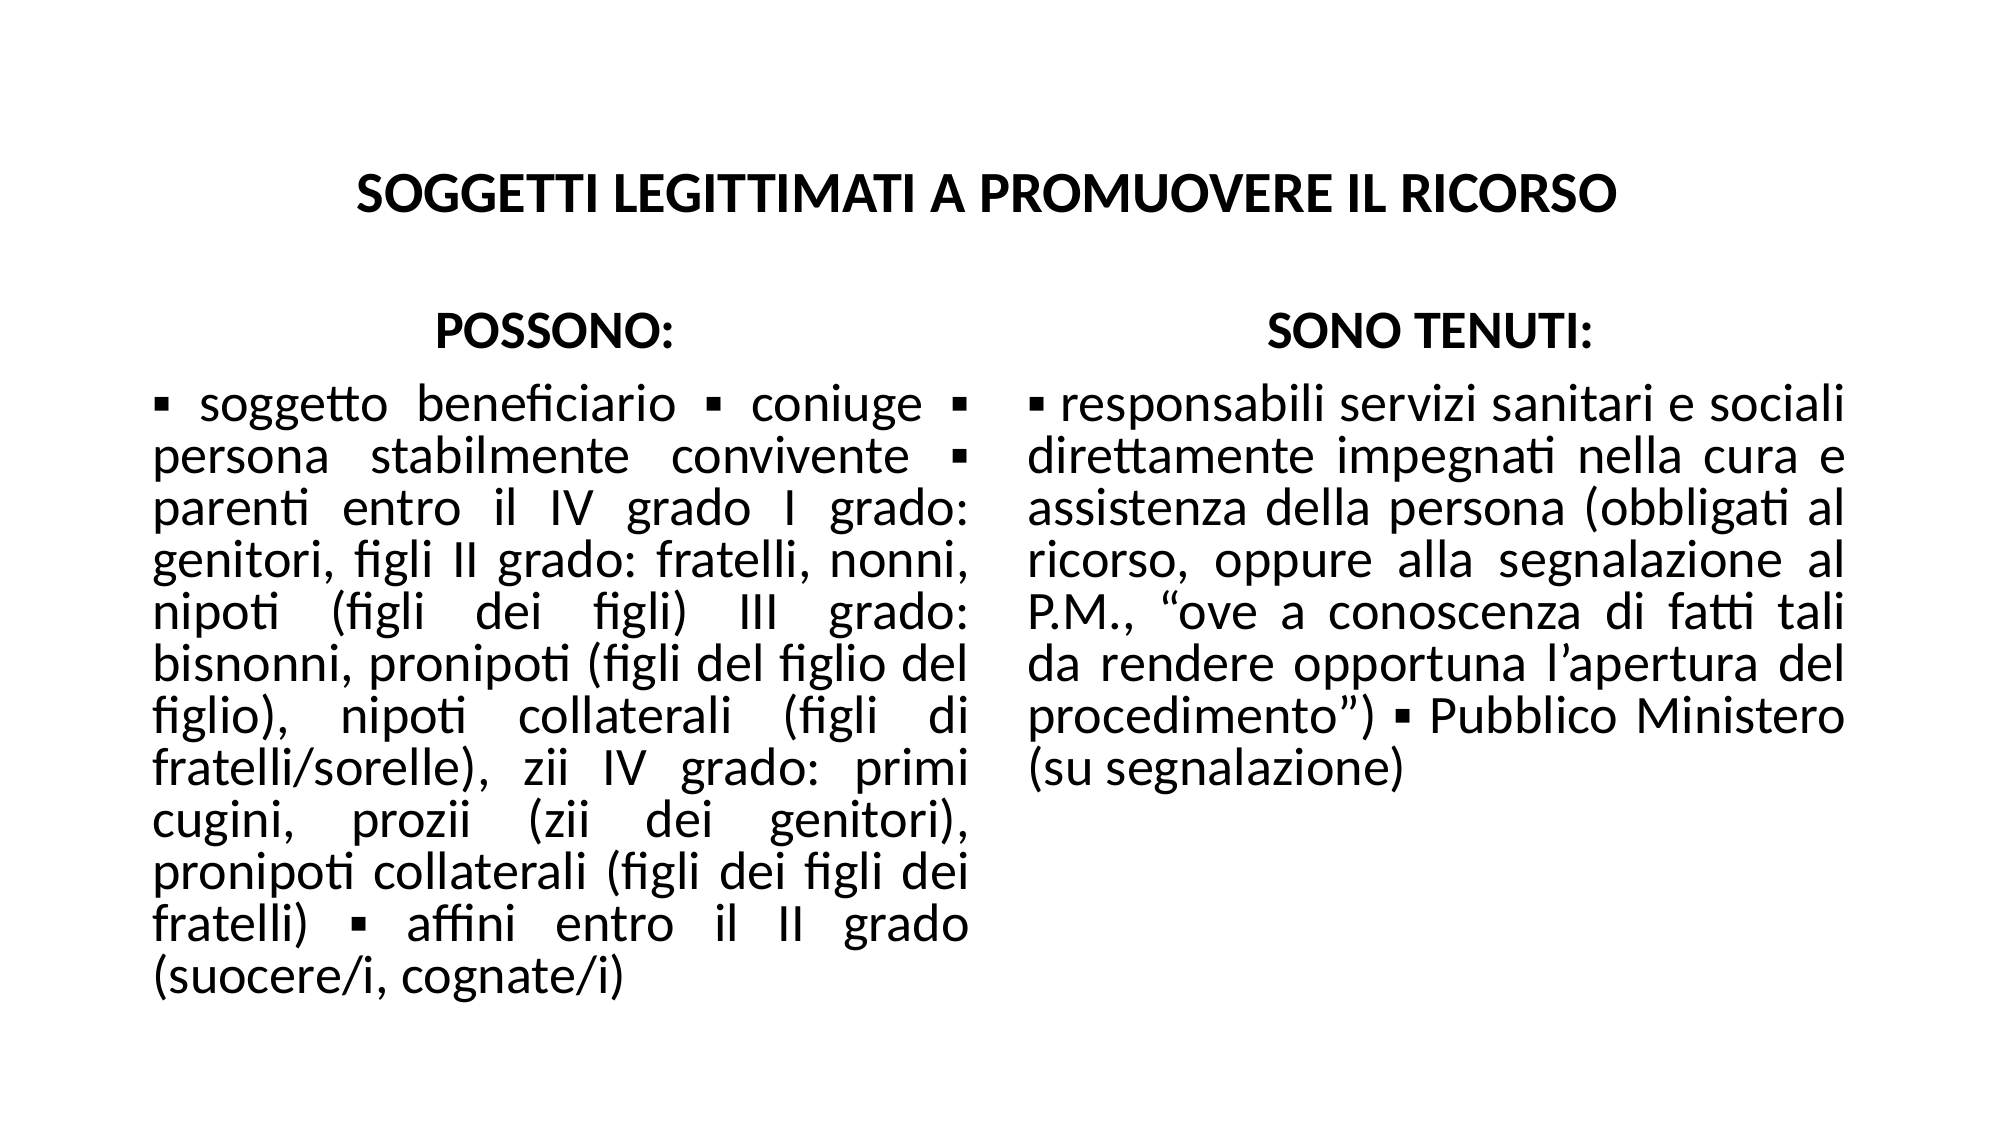

# SOGGETTI LEGITTIMATI A PROMUOVERE IL RICORSO
POSSONO:
▪ soggetto beneficiario ▪ coniuge ▪ persona stabilmente convivente ▪ parenti entro il IV grado I grado: genitori, figli II grado: fratelli, nonni, nipoti (figli dei figli) III grado: bisnonni, pronipoti (figli del figlio del figlio), nipoti collaterali (figli di fratelli/sorelle), zii IV grado: primi cugini, prozii (zii dei genitori), pronipoti collaterali (figli dei figli dei fratelli) ▪ affini entro il II grado (suocere/i, cognate/i)
SONO TENUTI:
▪ responsabili servizi sanitari e sociali direttamente impegnati nella cura e assistenza della persona (obbligati al ricorso, oppure alla segnalazione al P.M., “ove a conoscenza di fatti tali da rendere opportuna l’apertura del procedimento”) ▪ Pubblico Ministero (su segnalazione)